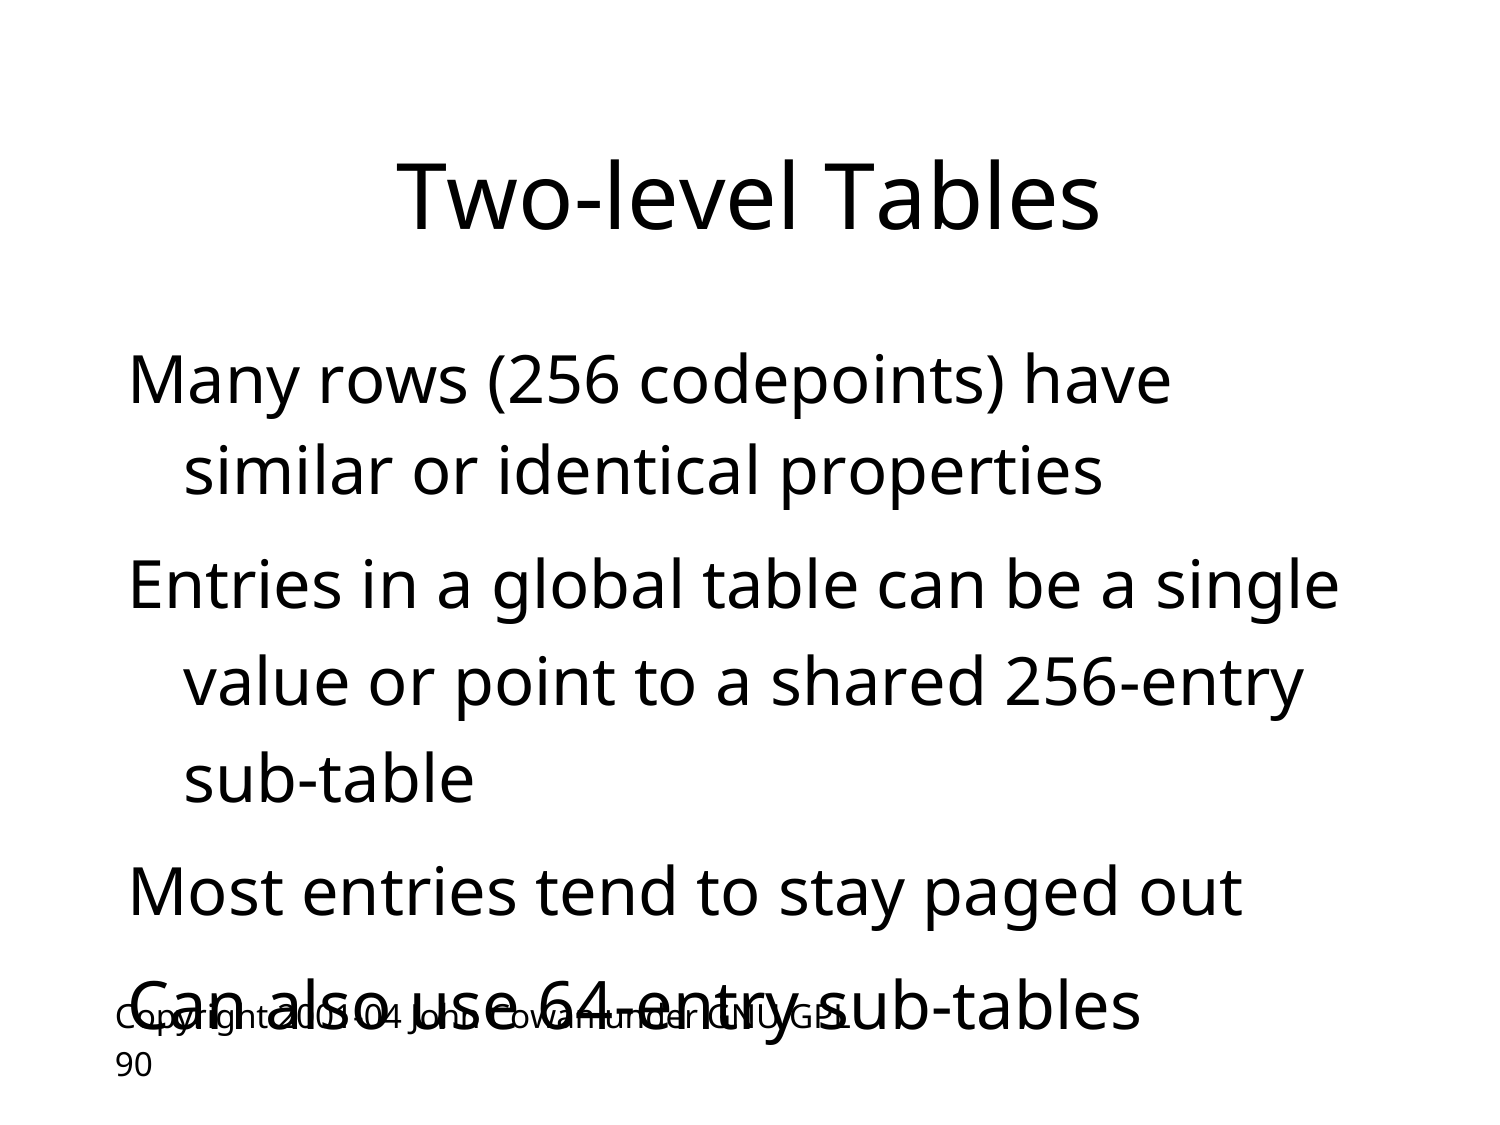

# Two-level Tables
Many rows (256 codepoints) have similar or identical properties
Entries in a global table can be a single value or point to a shared 256-entry sub-table
Most entries tend to stay paged out
Can also use 64-entry sub-tables